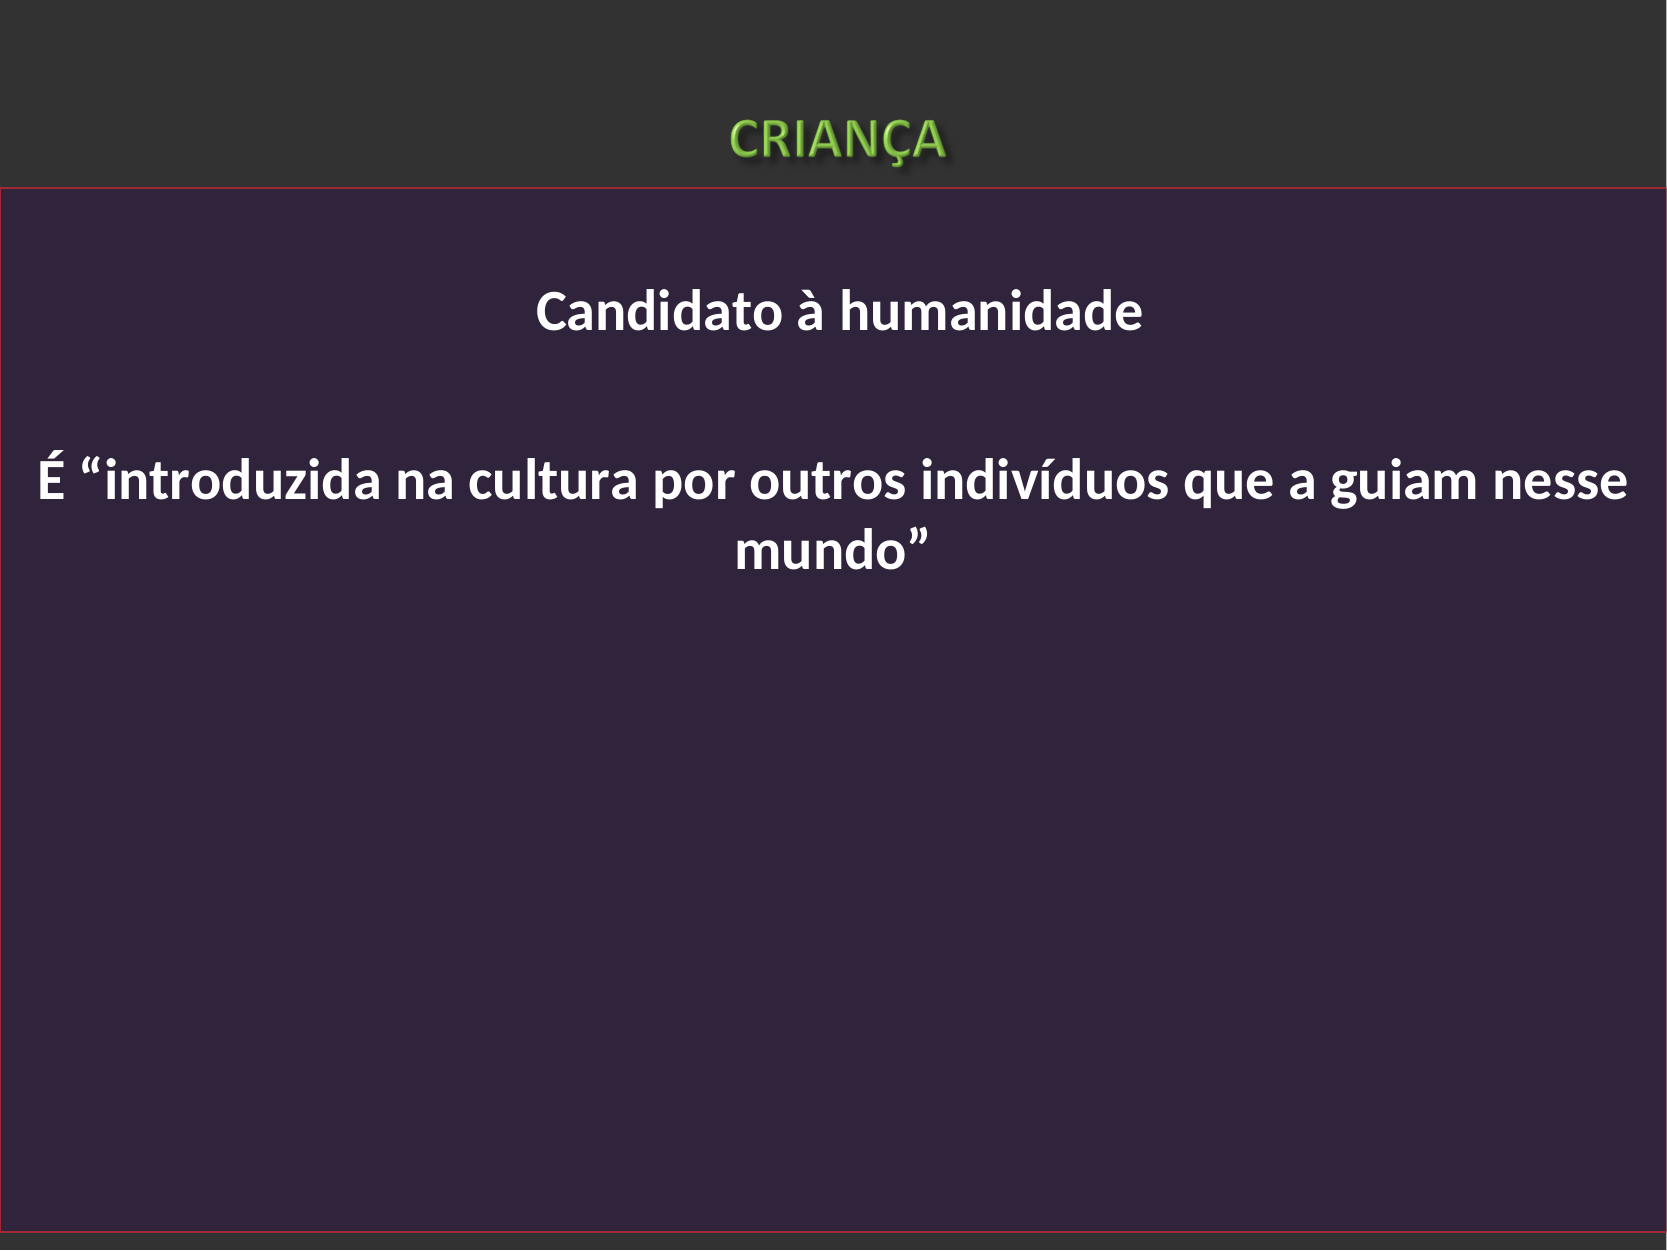

# Candidato à humanidade
É “introduzida na cultura por outros indivíduos que a guiam nesse mundo”